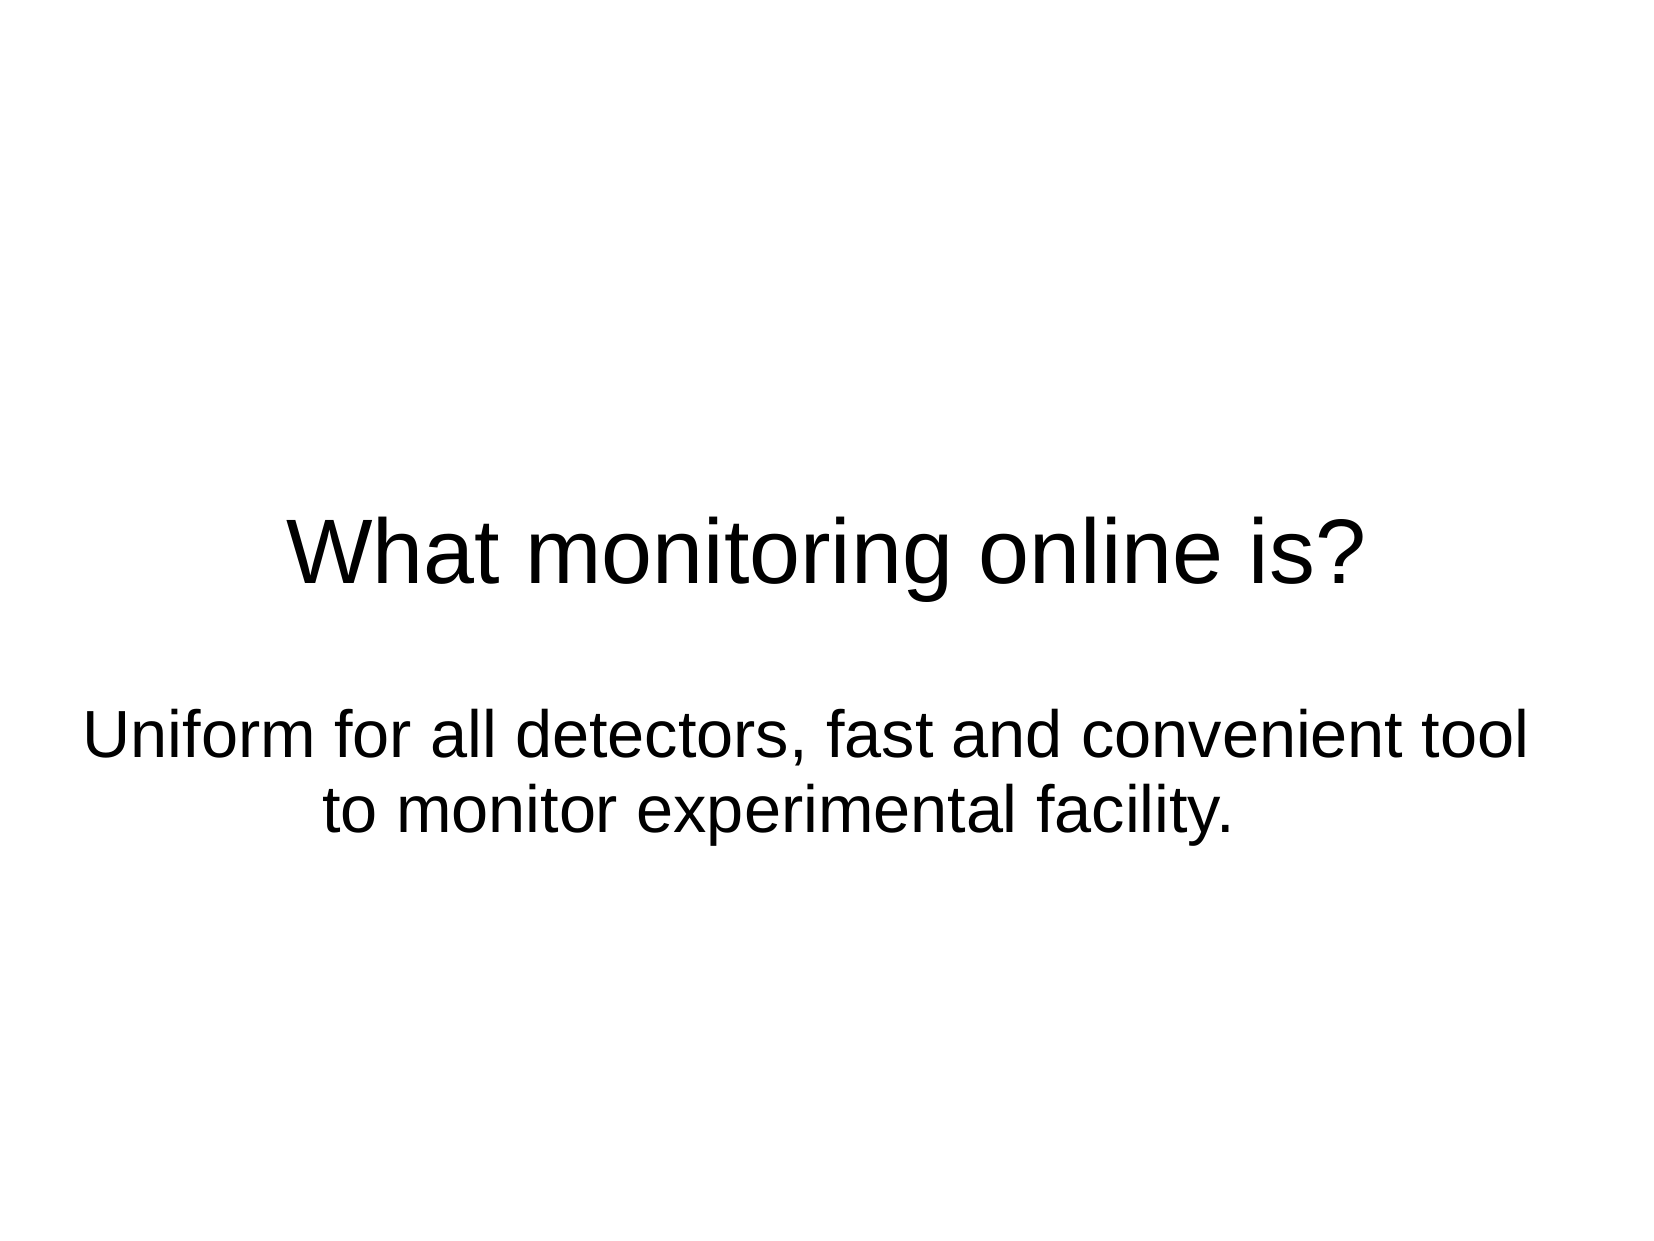

# What monitoring online is?
Uniform for all detectors, fast and convenient tool to monitor experimental facility.